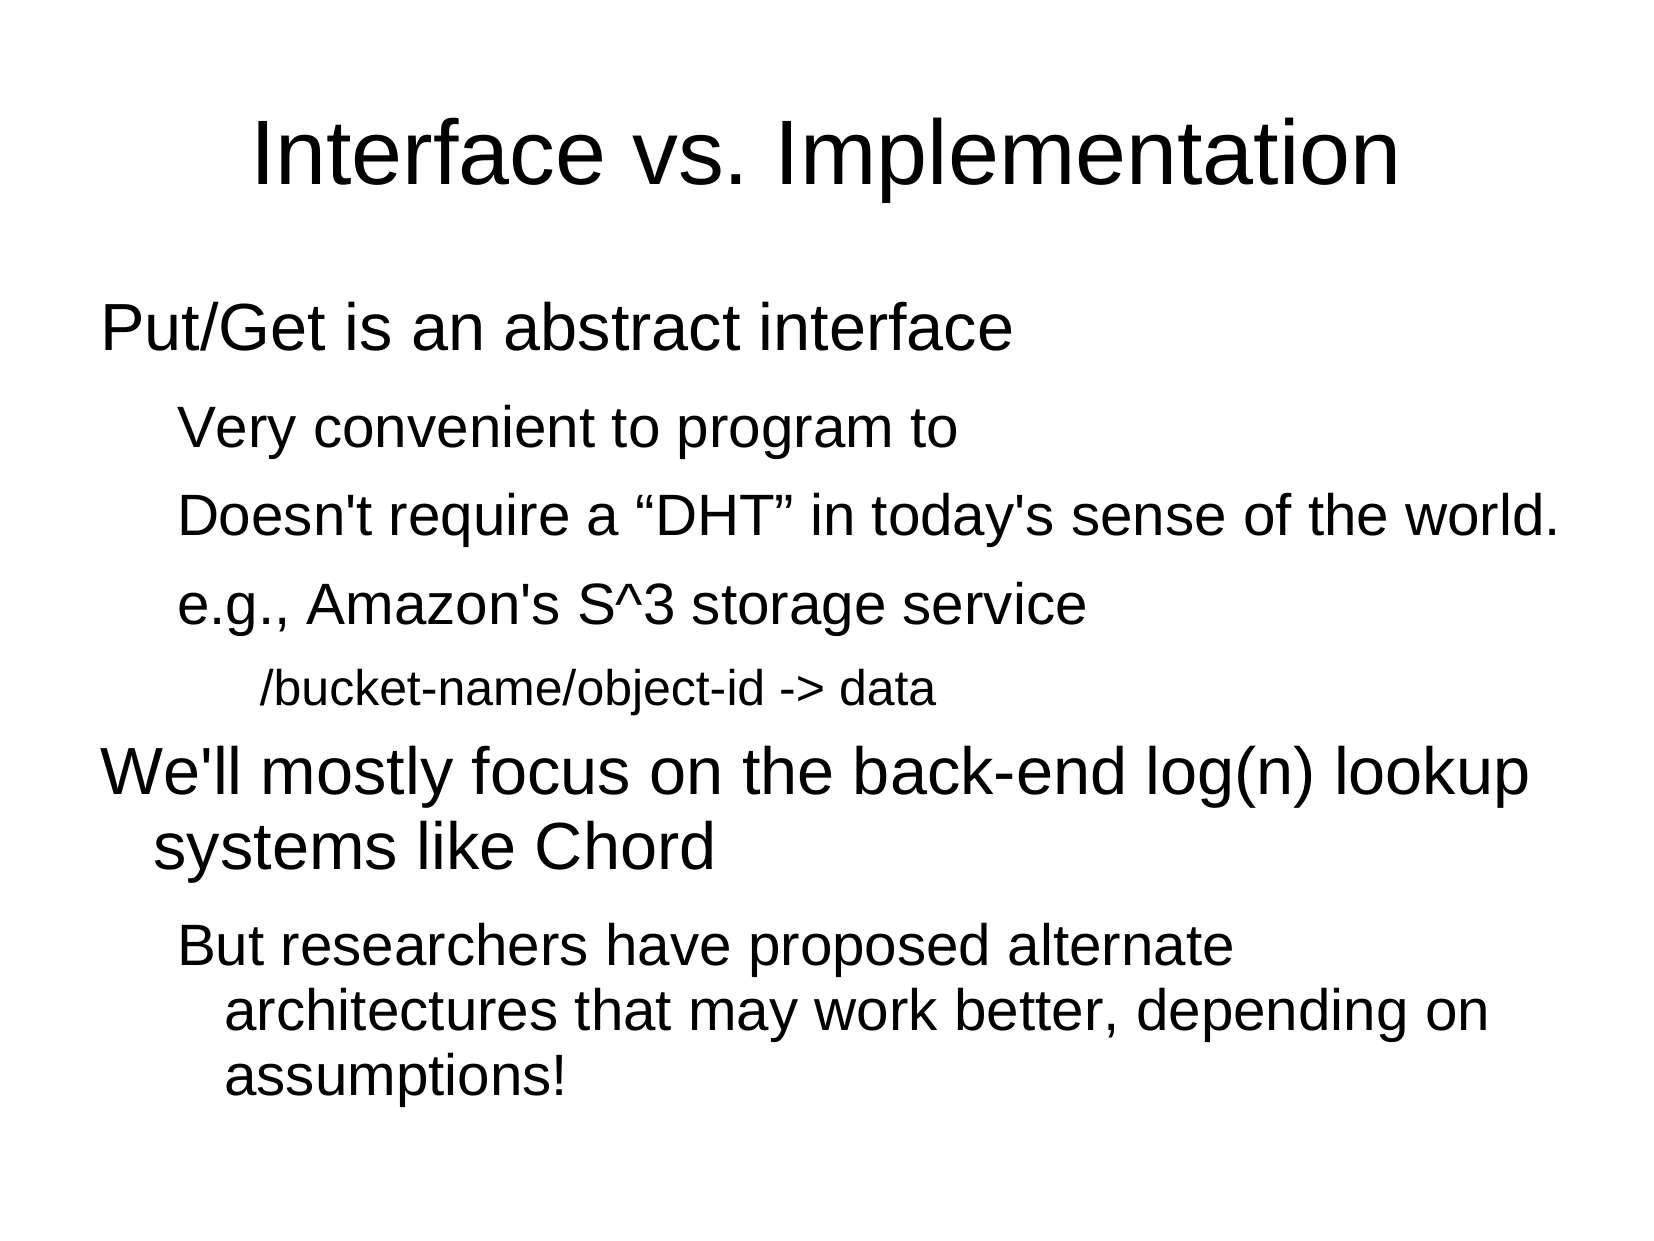

# Interface vs. Implementation
Put/Get is an abstract interface
Very convenient to program to
Doesn't require a “DHT” in today's sense of the world.
e.g., Amazon's S^3 storage service
/bucket-name/object-id -> data
We'll mostly focus on the back-end log(n) lookup systems like Chord
But researchers have proposed alternate architectures that may work better, depending on assumptions!